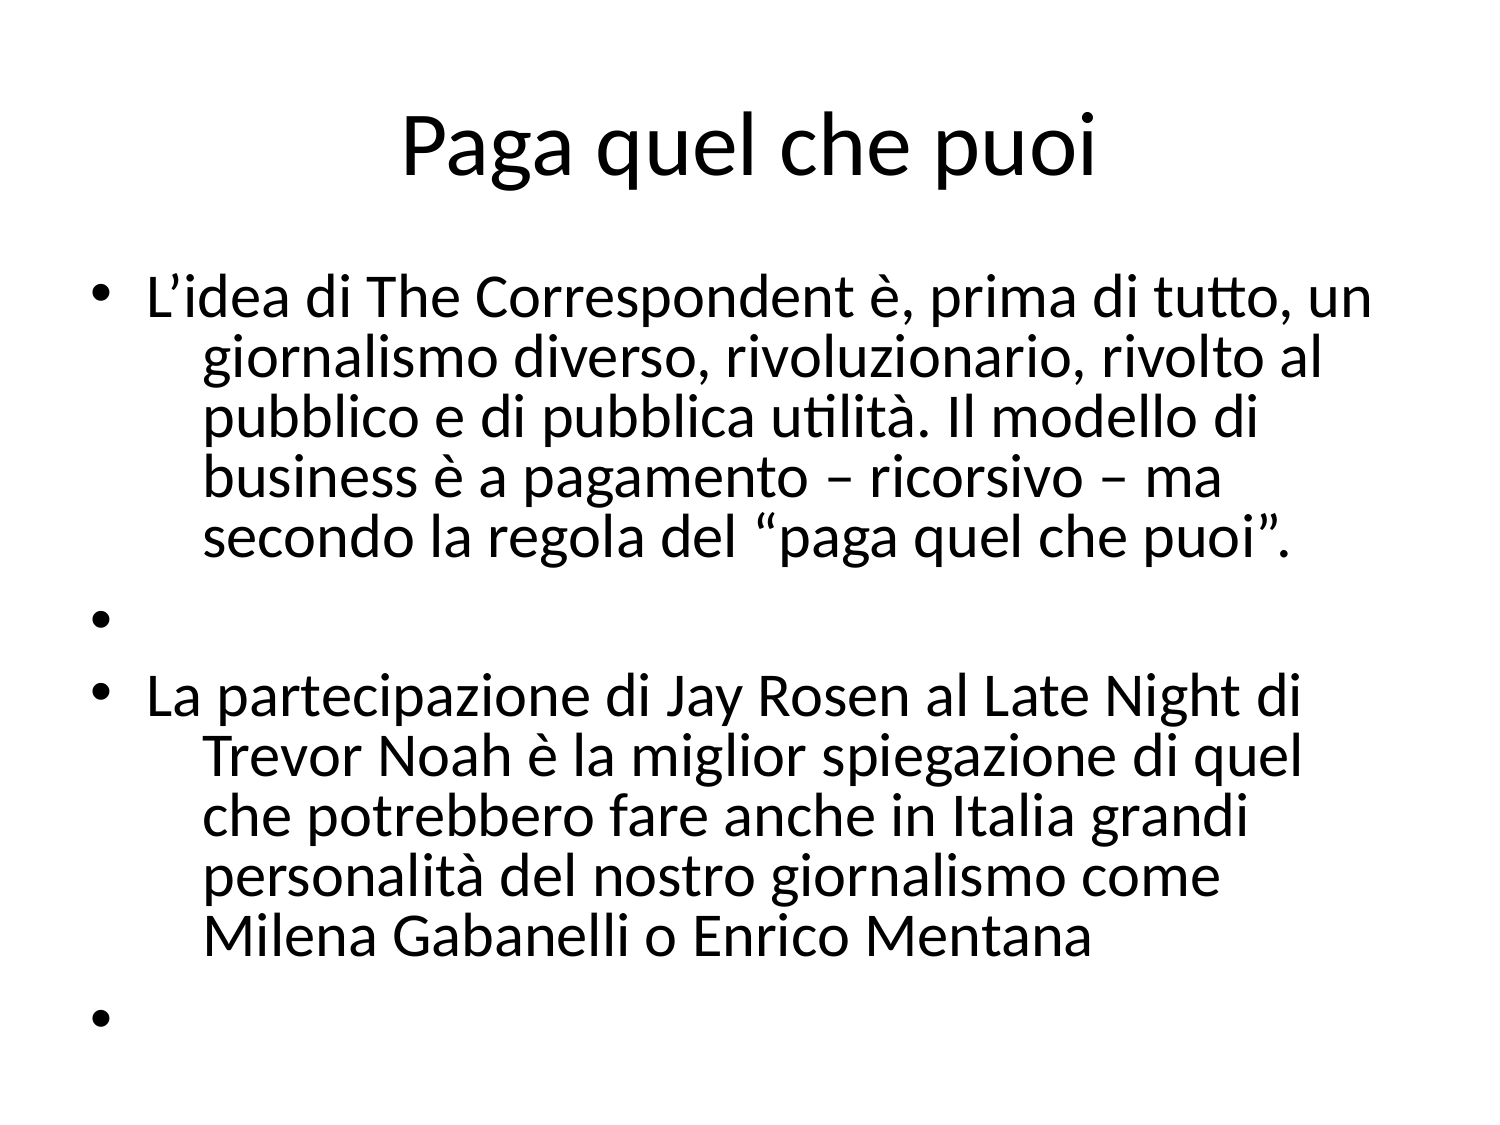

# Paga quel che puoi
L’idea di The Correspondent è, prima di tutto, un giornalismo diverso, rivoluzionario, rivolto al pubblico e di pubblica utilità. Il modello di business è a pagamento – ricorsivo – ma secondo la regola del “paga quel che puoi”.
La partecipazione di Jay Rosen al Late Night di Trevor Noah è la miglior spiegazione di quel che potrebbero fare anche in Italia grandi personalità del nostro giornalismo come Milena Gabanelli o Enrico Mentana